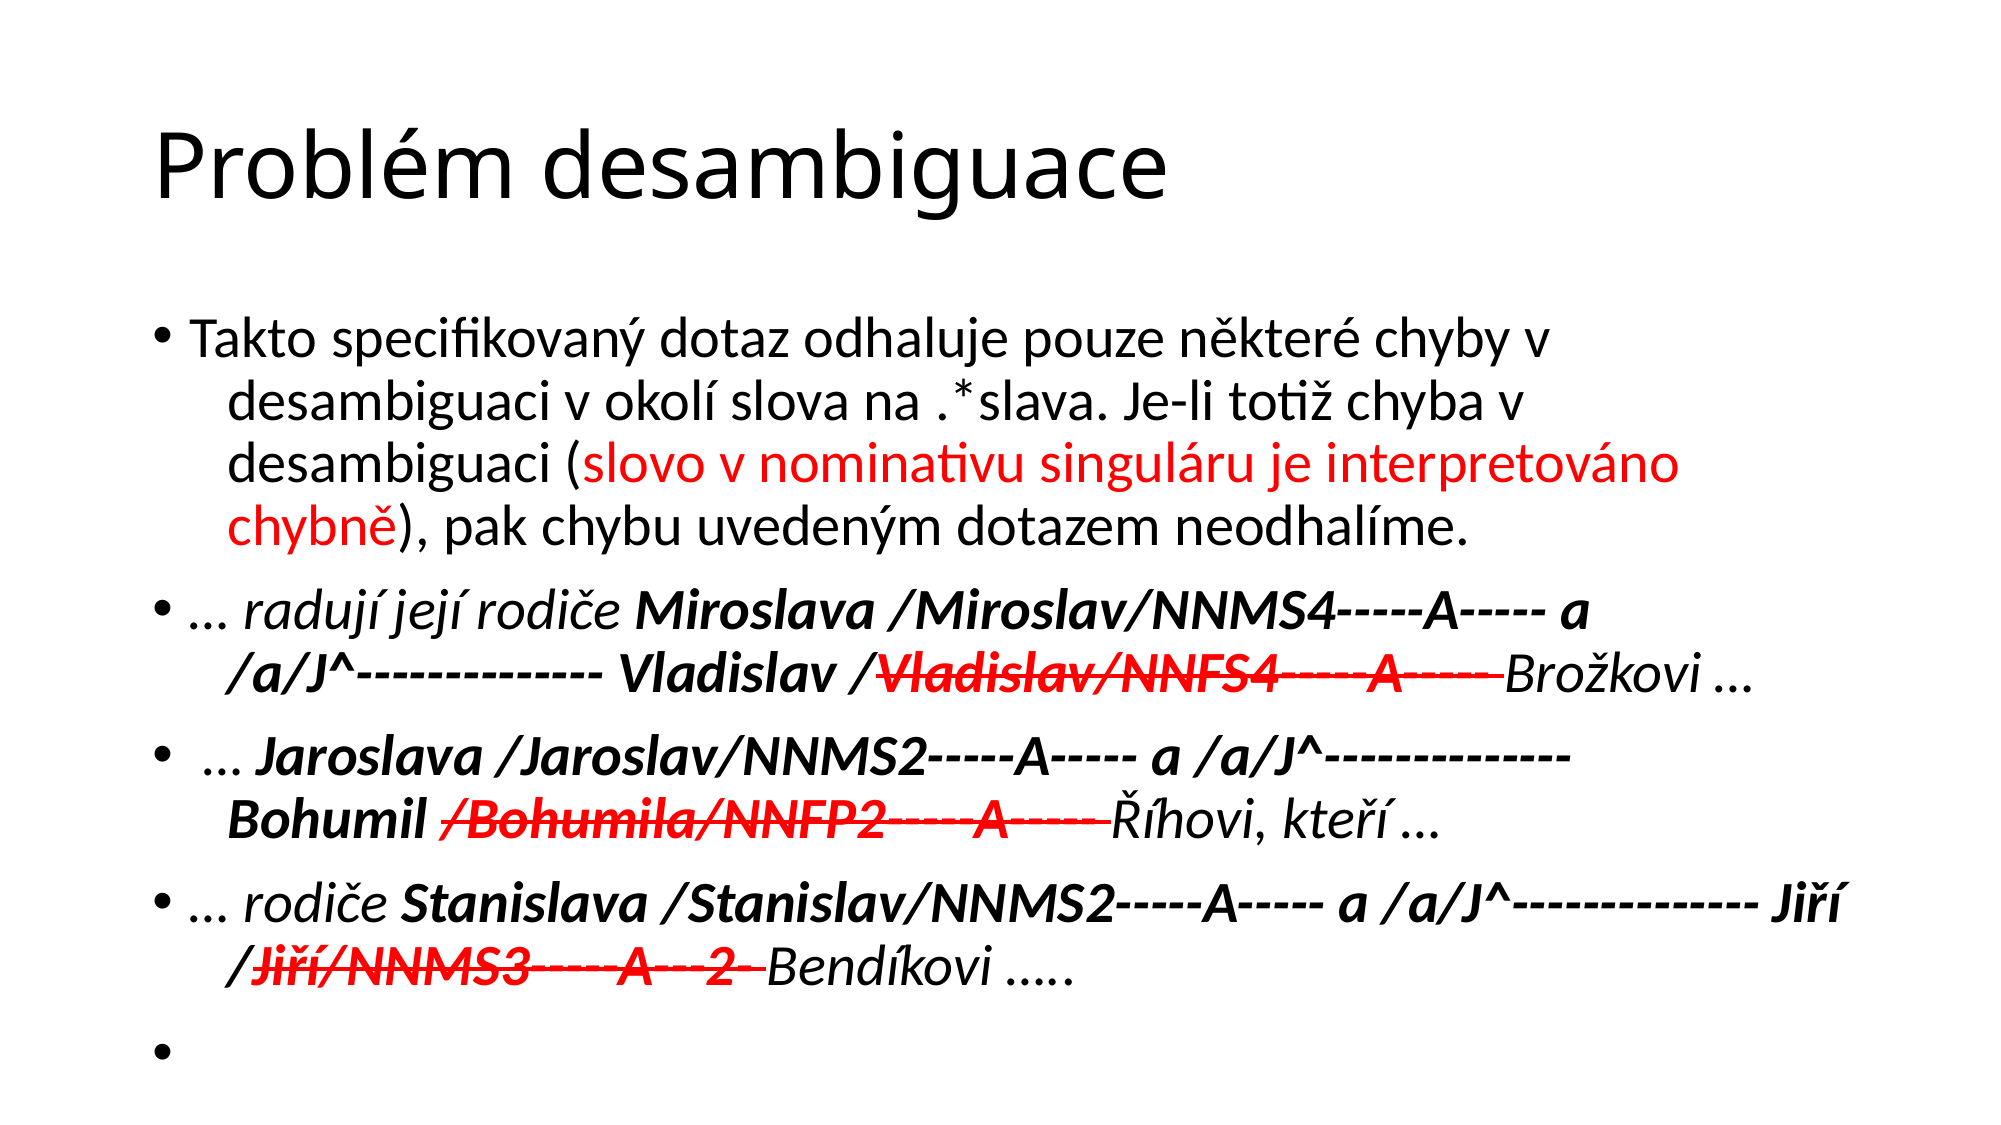

# Problém desambiguace
Takto specifikovaný dotaz odhaluje pouze některé chyby v desambiguaci v okolí slova na .*slava. Je-li totiž chyba v desambiguaci (slovo v nominativu singuláru je interpretováno chybně), pak chybu uvedeným dotazem neodhalíme.
… radují její rodiče Miroslava /Miroslav/NNMS4-----A----- a /a/J^-------------- Vladislav /Vladislav/NNFS4-----A----- Brožkovi …
 … Jaroslava /Jaroslav/NNMS2-----A----- a /a/J^-------------- Bohumil /Bohumila/NNFP2-----A----- Říhovi, kteří …
… rodiče Stanislava /Stanislav/NNMS2-----A----- a /a/J^-------------- Jiří /Jiří/NNMS3-----A---2- Bendíkovi …..